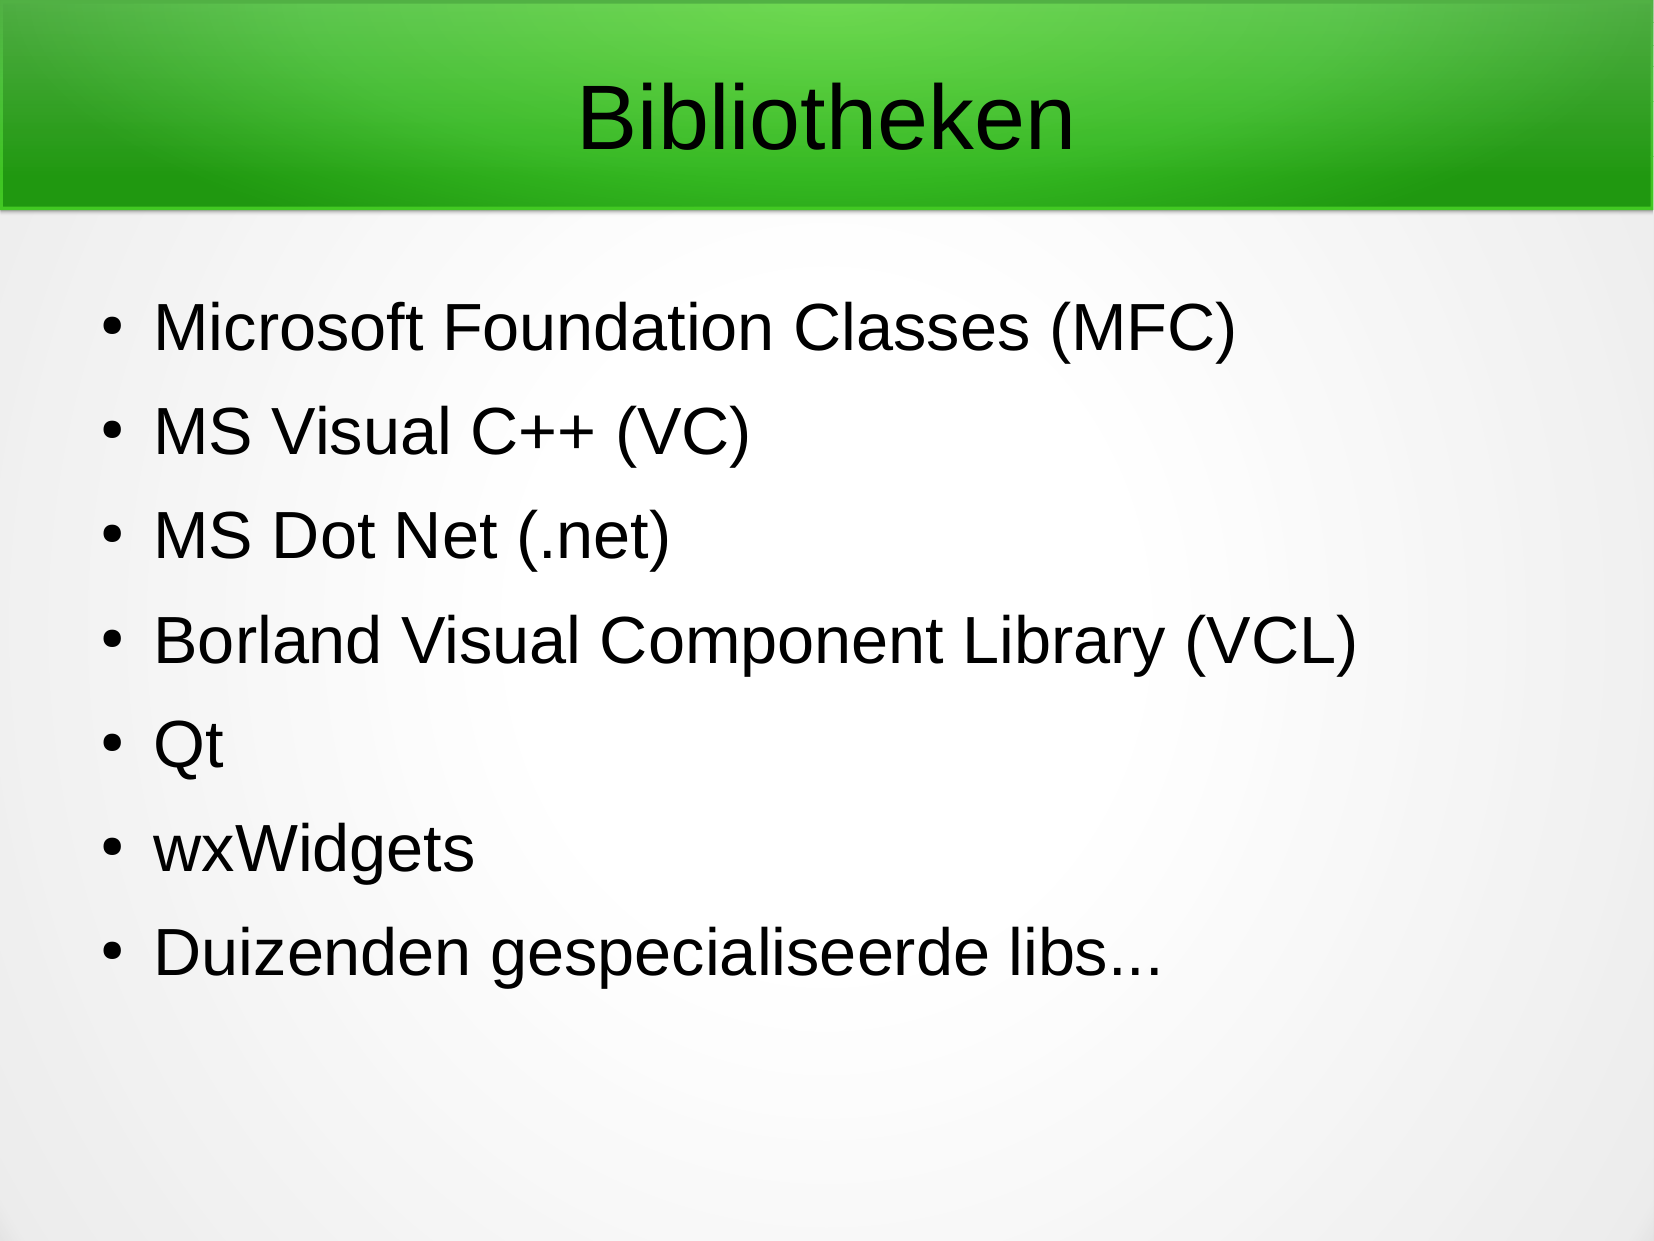

# Bibliotheken
Microsoft Foundation Classes (MFC)
MS Visual C++ (VC)
MS Dot Net (.net)
Borland Visual Component Library (VCL)
Qt
wxWidgets
Duizenden gespecialiseerde libs...